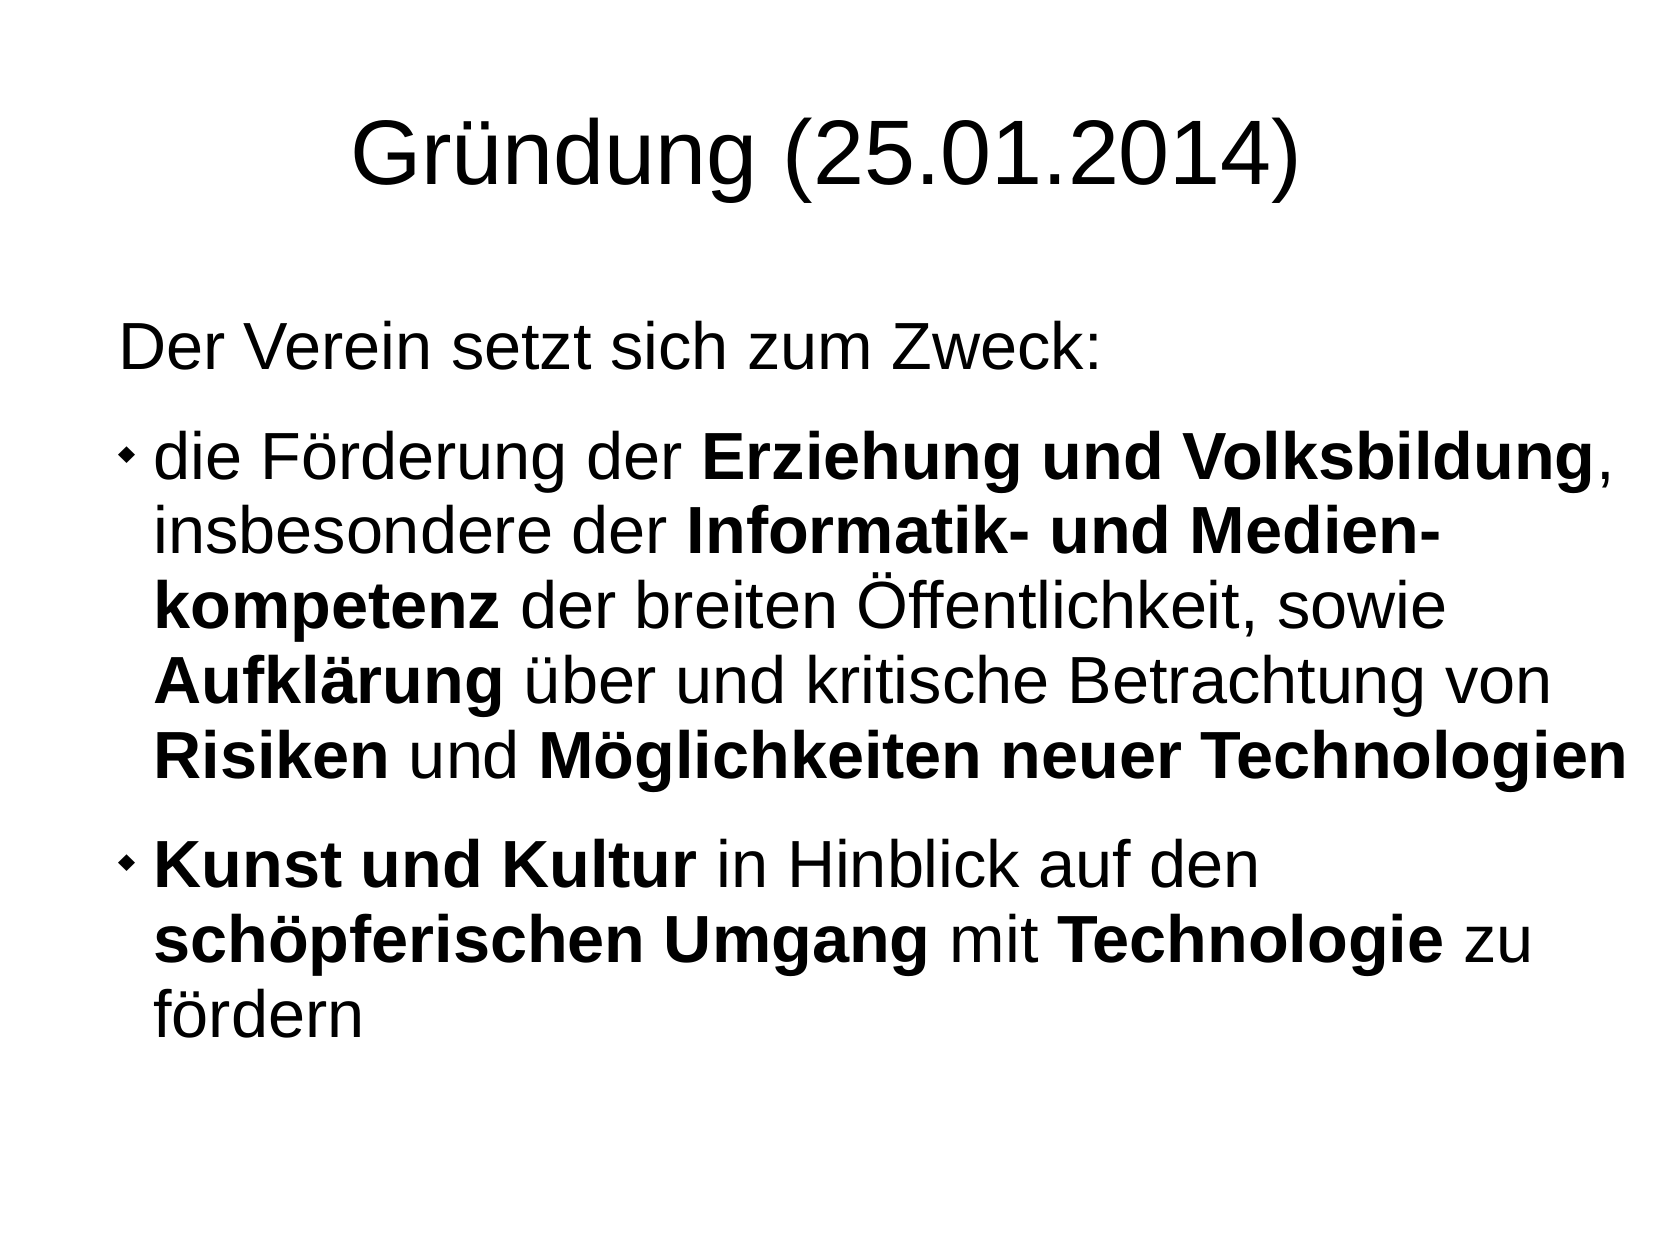

# Gründung (25.01.2014)
Der Verein setzt sich zum Zweck:
die Förderung der Erziehung und Volksbildung, insbesondere der Informatik- und Medien-kompetenz der breiten Öffentlichkeit, sowie Aufklärung über und kritische Betrachtung von Risiken und Möglichkeiten neuer Technologien
Kunst und Kultur in Hinblick auf den schöpferischen Umgang mit Technologie zu fördern